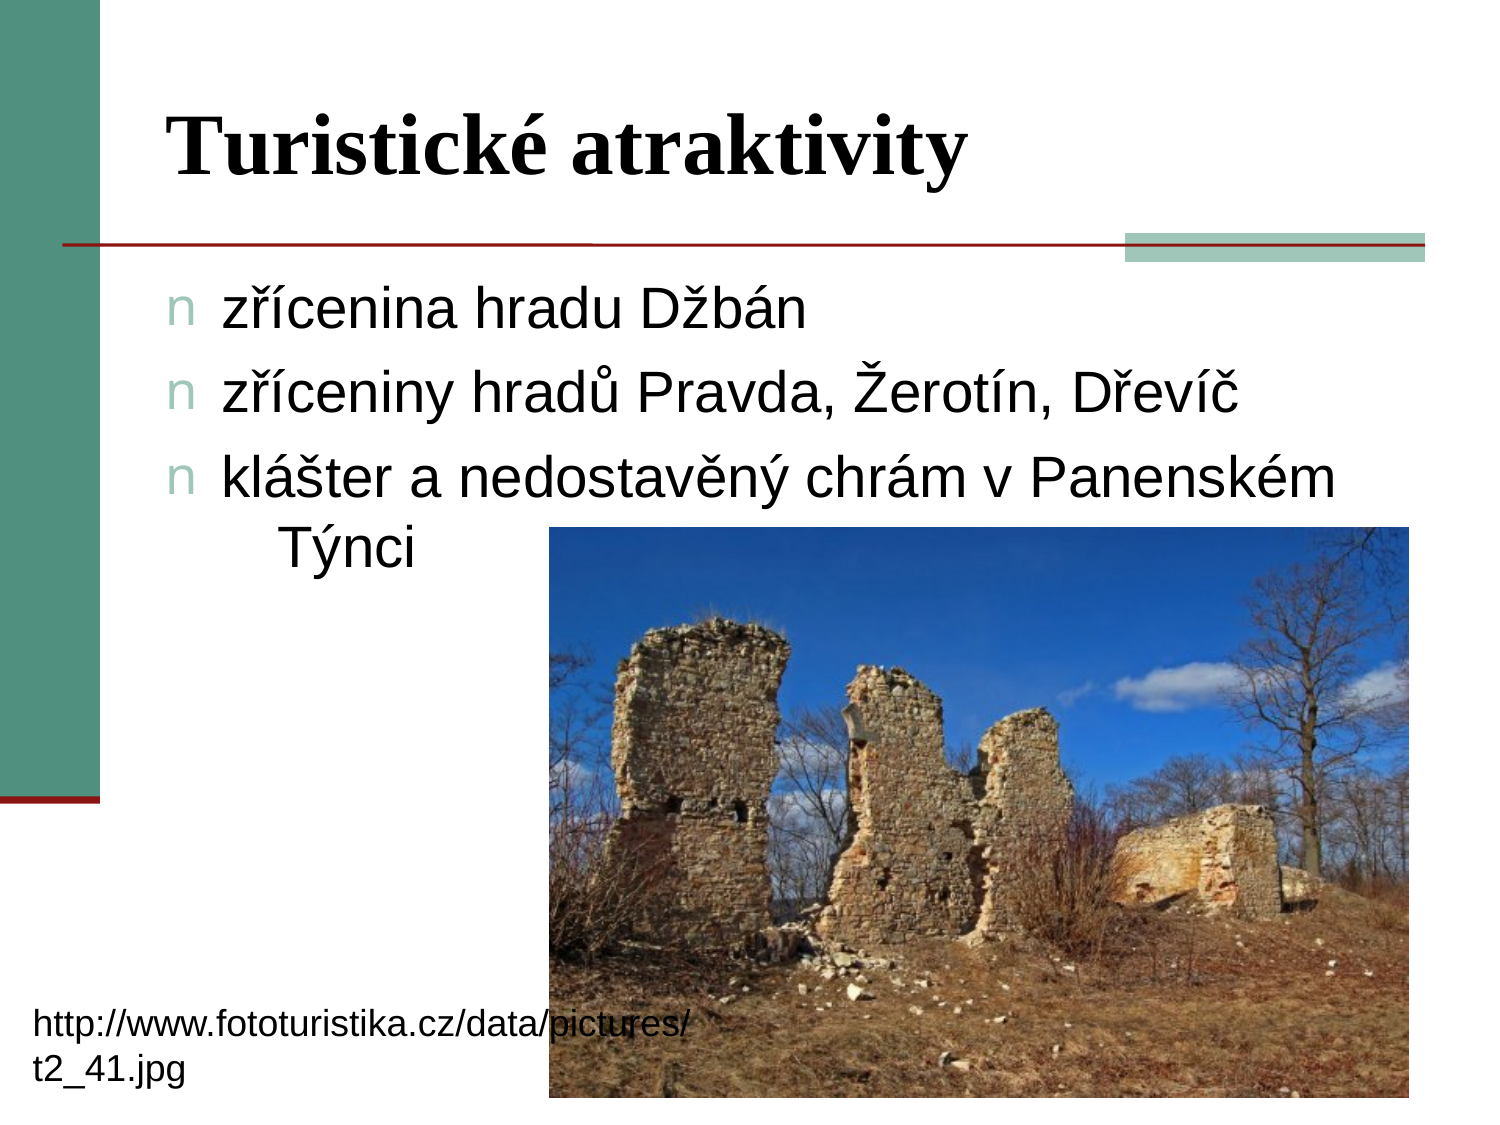

# Turistické atraktivity
zřícenina hradu Džbán
zříceniny hradů Pravda, Žerotín, Dřevíč
klášter a nedostavěný chrám v Panenském Týnci
http://www.fototuristika.cz/data/pictures/t2_41.jpg